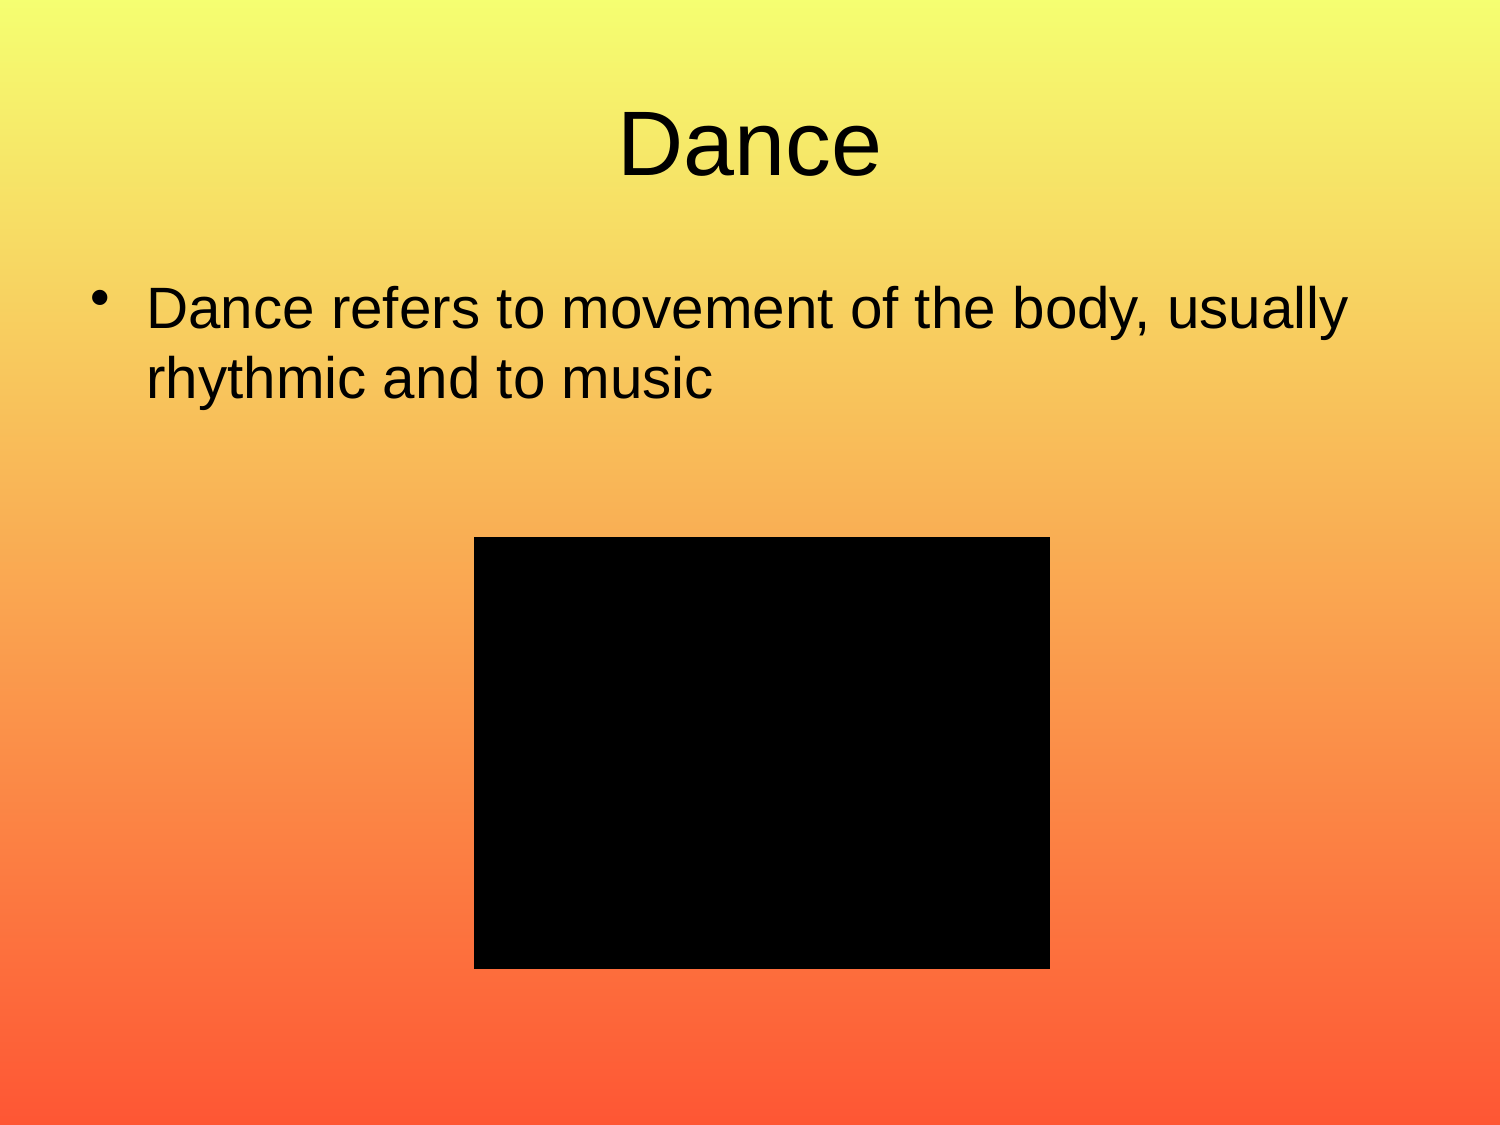

# Dance
Dance refers to movement of the body, usually rhythmic and to music